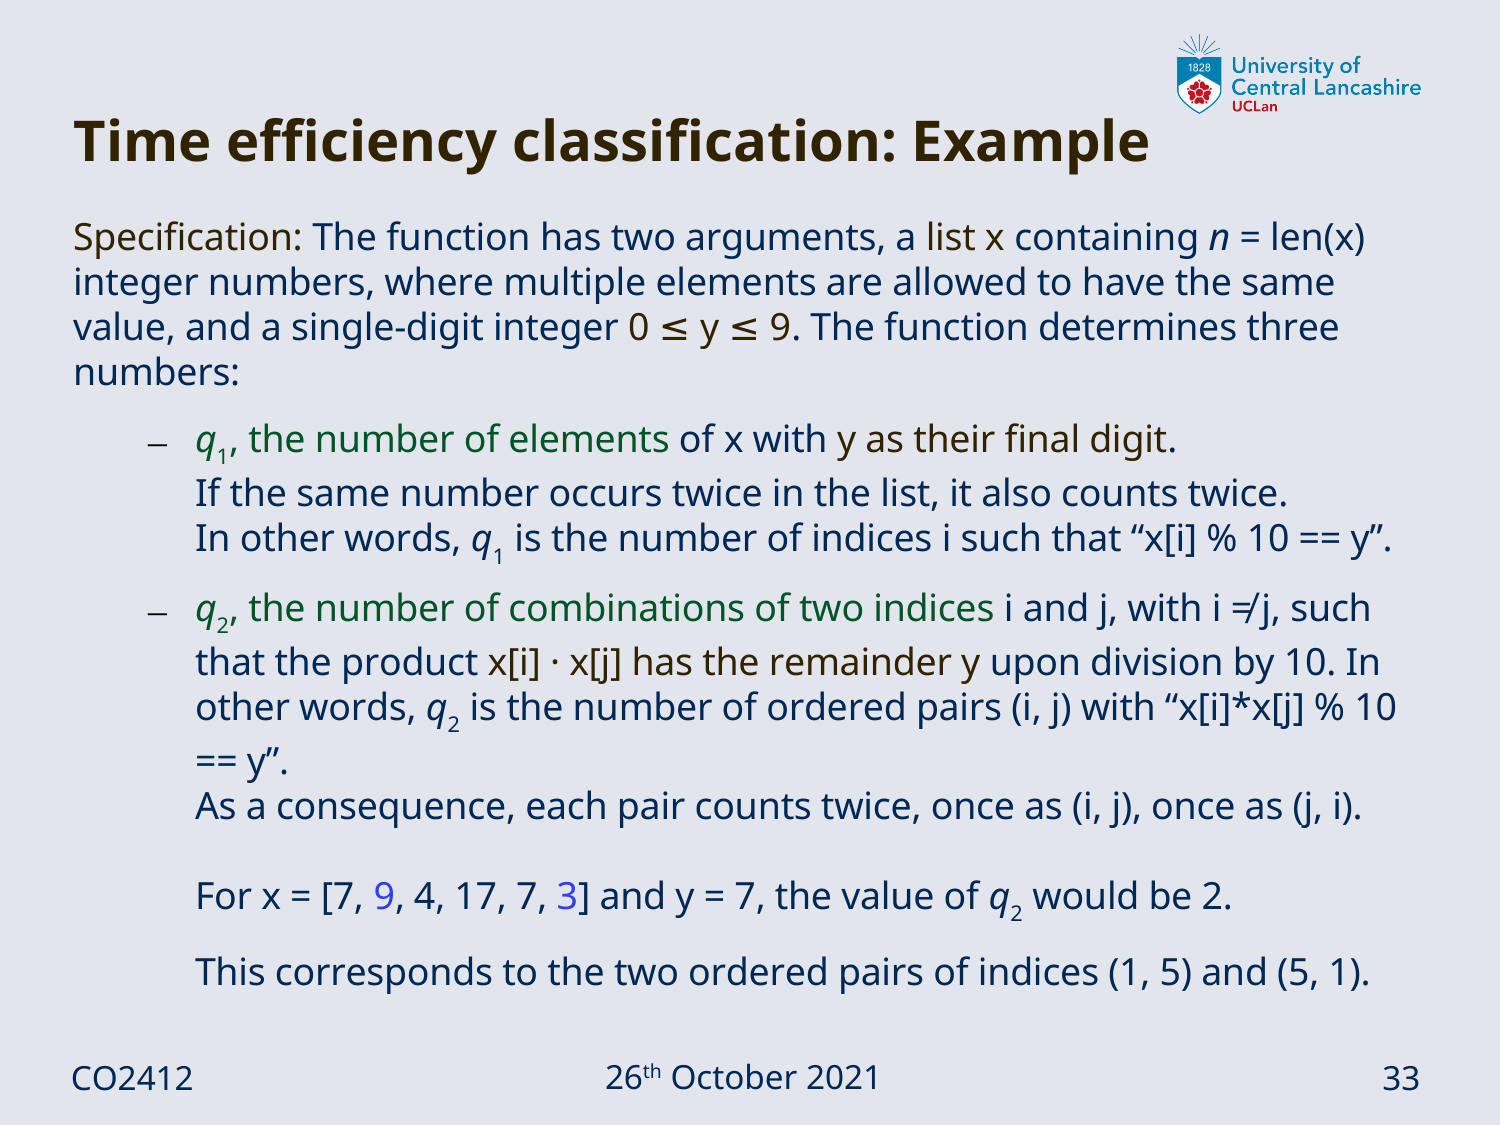

# Time efficiency classification: Example
Specification: The function has two arguments, a list x containing n = len(x) integer numbers, where multiple elements are allowed to have the same value, and a single-digit integer 0 ≤ y ≤ 9. The function determines three numbers:
q1, the number of elements of x with y as their final digit.
If the same number occurs twice in the list, it also counts twice.
In other words, q1 is the number of indices i such that “x[i] % 10 == y”.
q2, the number of combinations of two indices i and j, with i ≠ j, such that the product x[i] · x[j] has the remainder y upon division by 10. In other words, q2 is the number of ordered pairs (i, j) with “x[i]*x[j] % 10 == y”.
As a consequence, each pair counts twice, once as (i, j), once as (j, i).
For x = [7, 9, 4, 17, 7, 3] and y = 7, the value of q2 would be 2.
This corresponds to the two ordered pairs of indices (1, 5) and (5, 1).